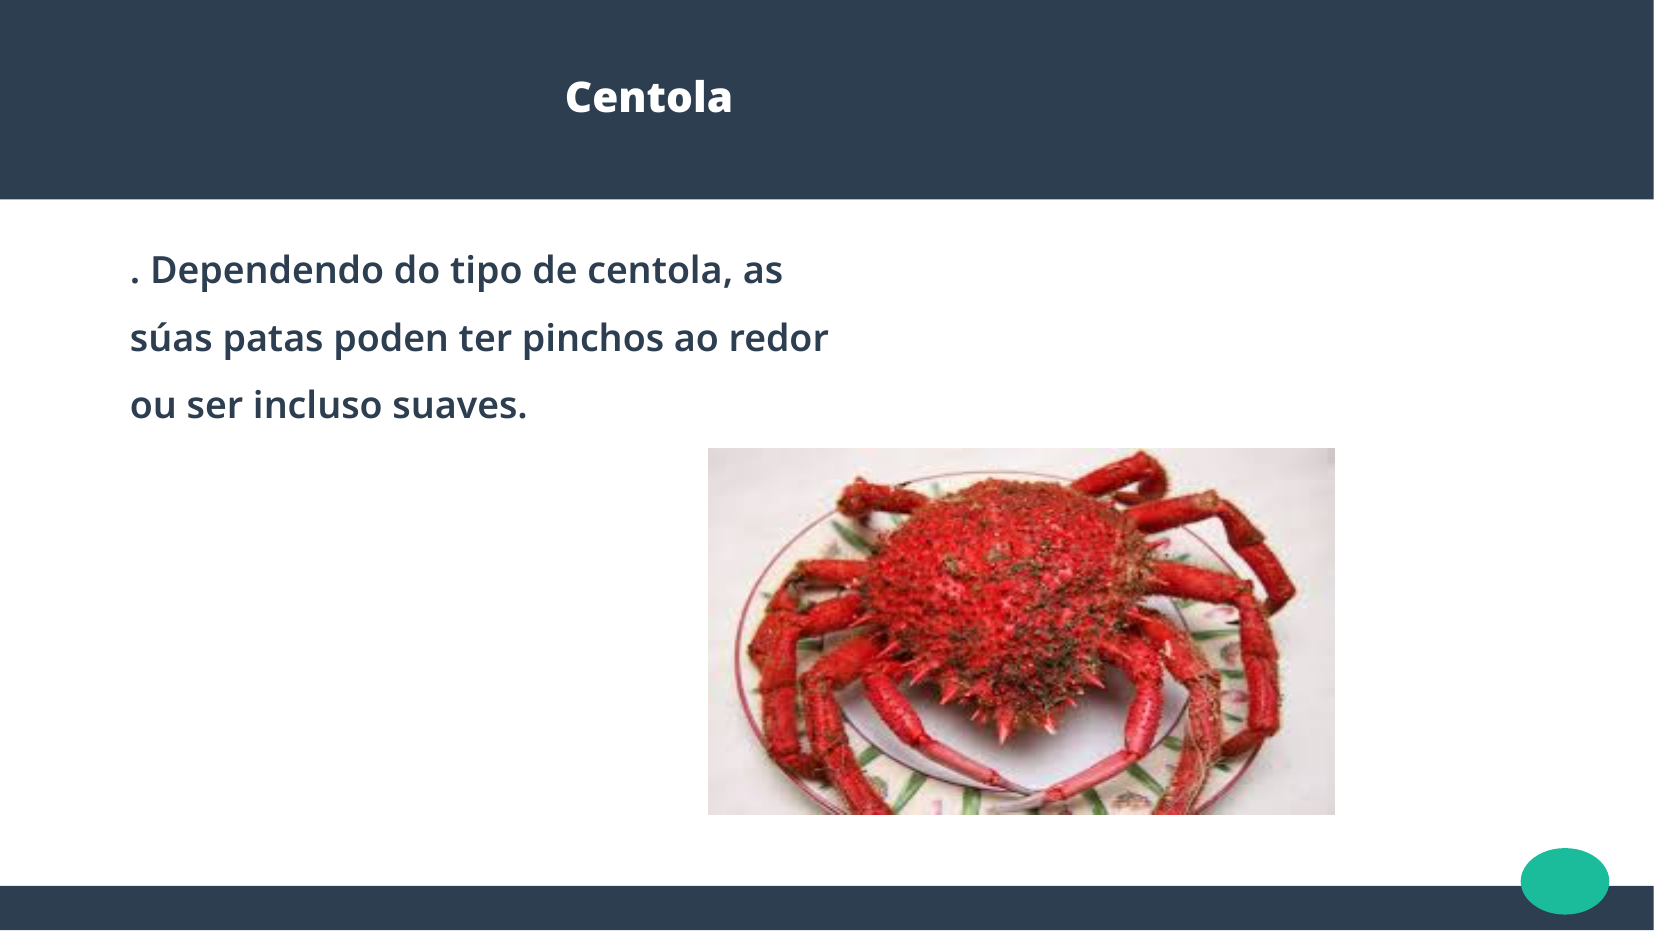

# Centola
. Dependendo do tipo de centola, as
súas patas poden ter pinchos ao redor
ou ser incluso suaves.